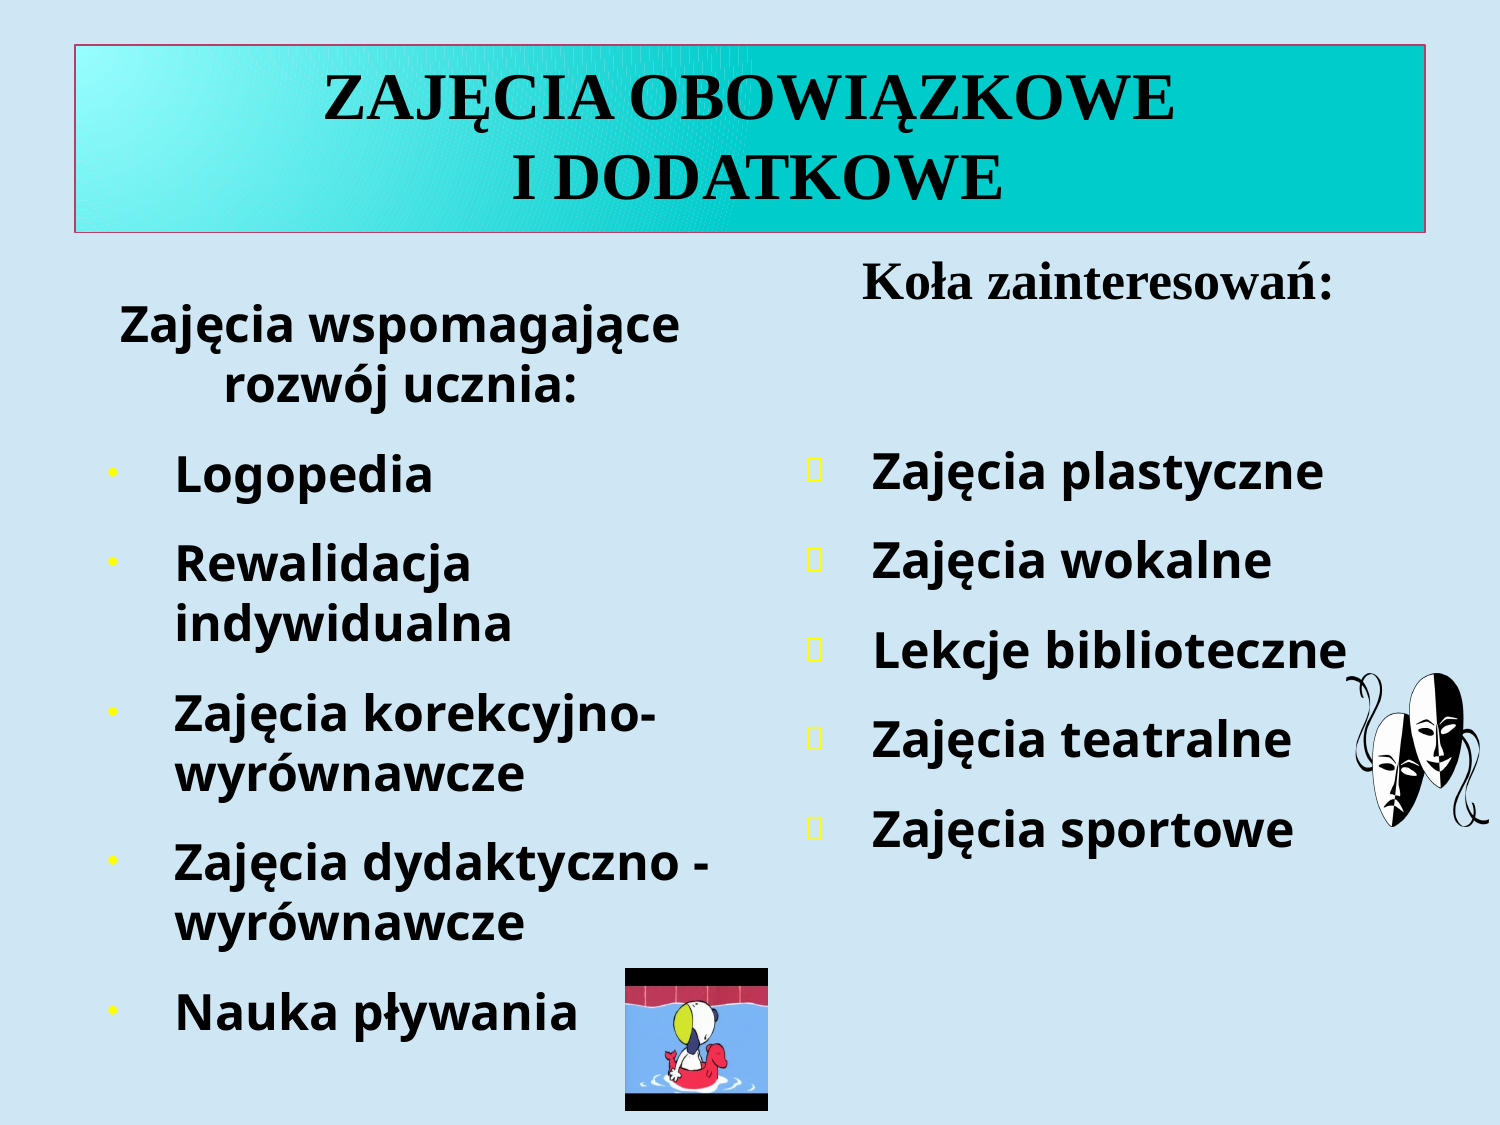

# ZAJĘCIA OBOWIĄZKOWE I DODATKOWE
Koła zainteresowań:
Zajęcia plastyczne
Zajęcia wokalne
Lekcje biblioteczne
Zajęcia teatralne
Zajęcia sportowe
Zajęcia wspomagające rozwój ucznia:
Logopedia
Rewalidacja indywidualna
Zajęcia korekcyjno-wyrównawcze
Zajęcia dydaktyczno - wyrównawcze
Nauka pływania